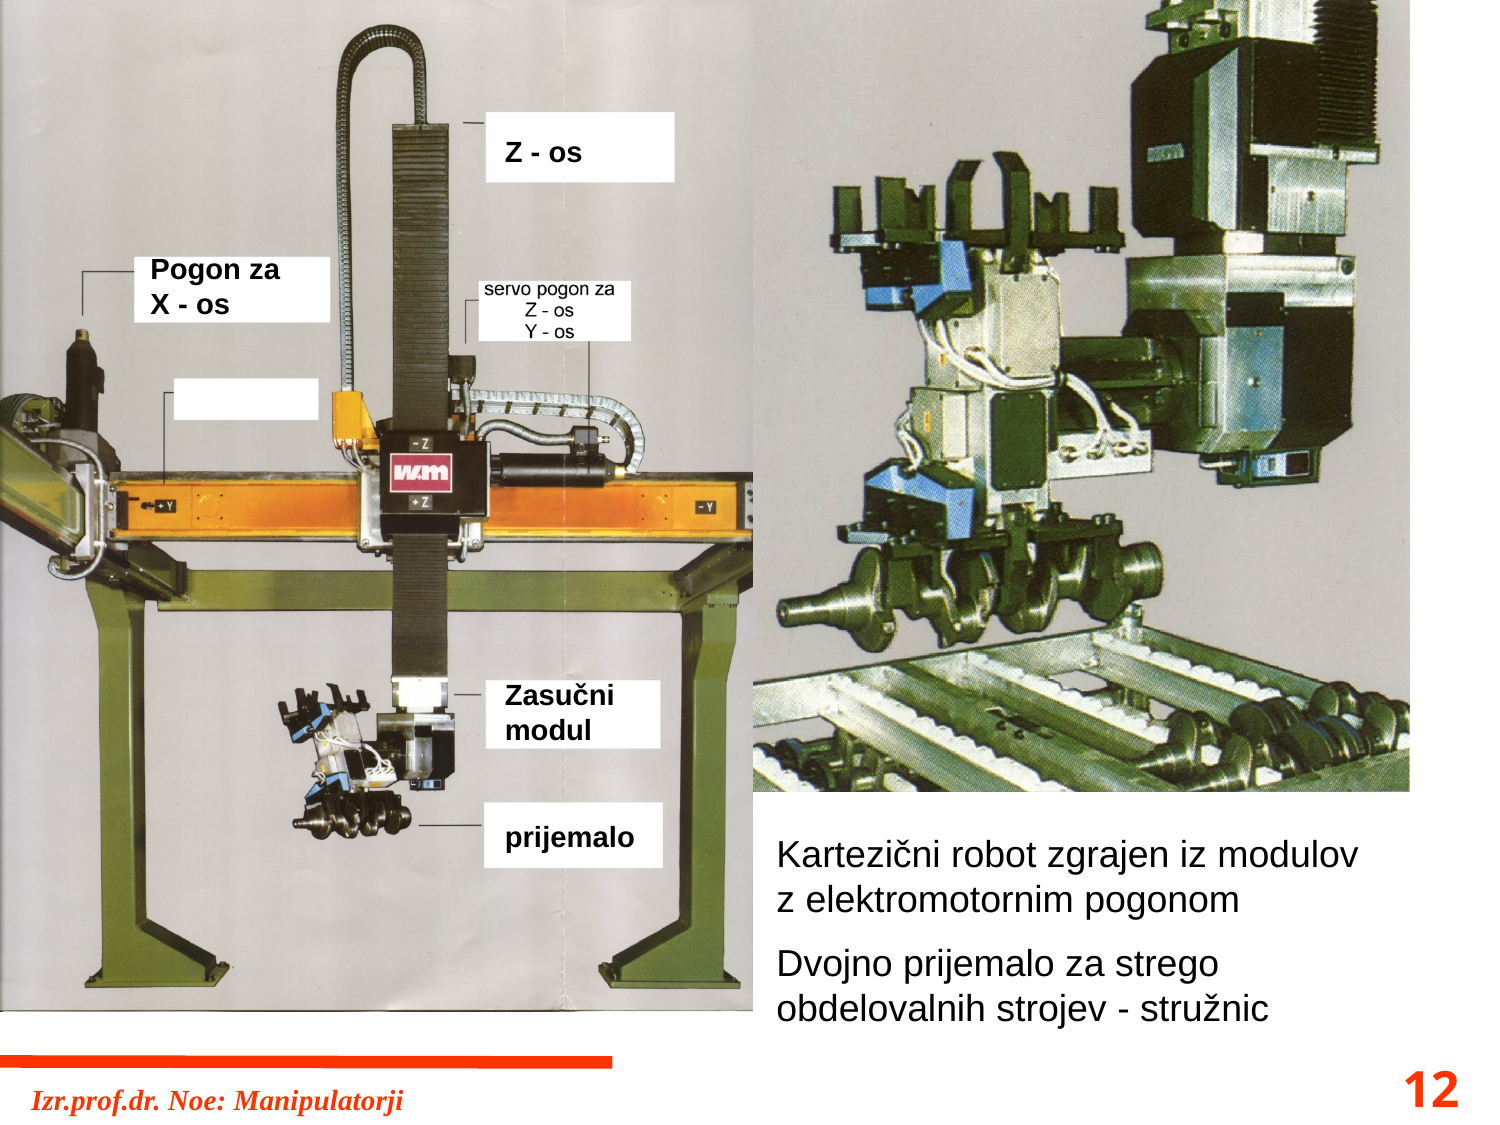

Z - os
Pogon za
X - os
Zasučni modul
prijemalo
Kartezični robot zgrajen iz modulov z elektromotornim pogonom
Dvojno prijemalo za strego obdelovalnih strojev - stružnic